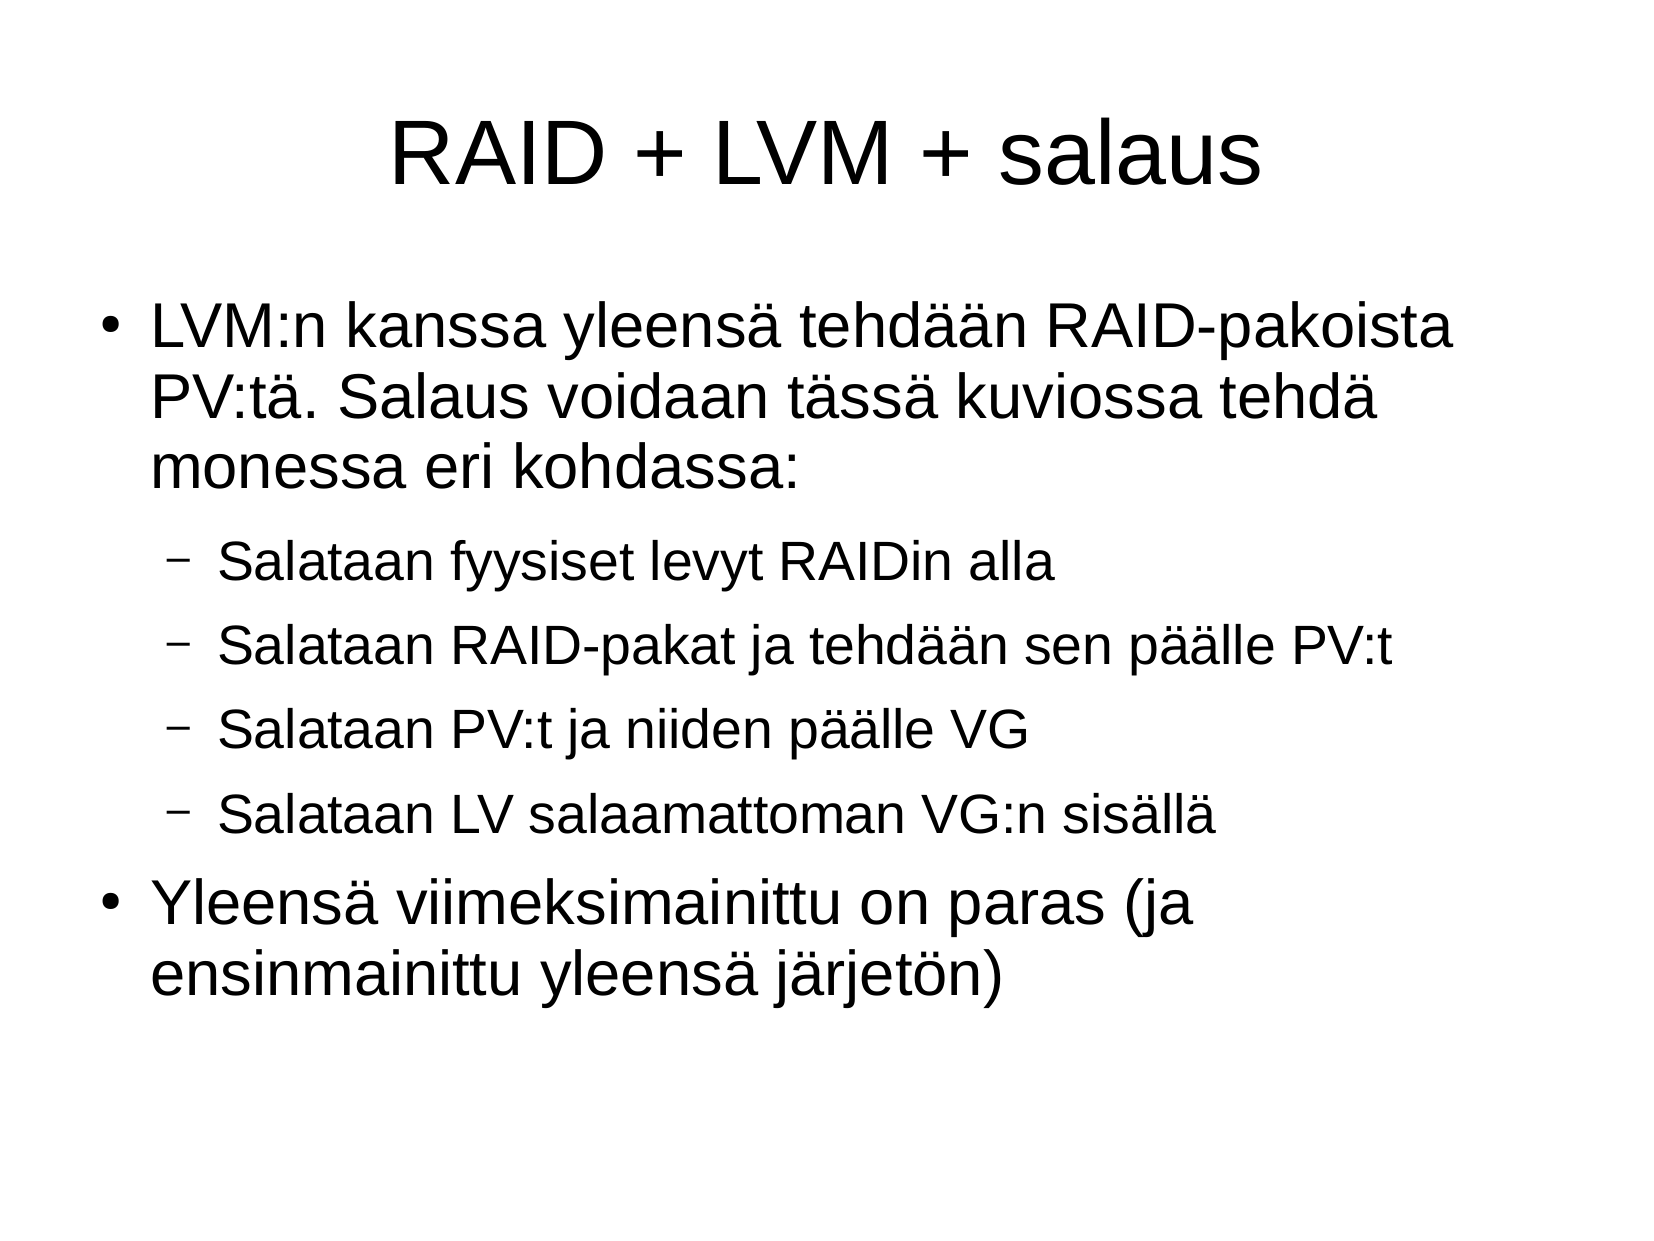

# RAID + LVM + salaus
LVM:n kanssa yleensä tehdään RAID-pakoista PV:tä. Salaus voidaan tässä kuviossa tehdä monessa eri kohdassa:
Salataan fyysiset levyt RAIDin alla
Salataan RAID-pakat ja tehdään sen päälle PV:t
Salataan PV:t ja niiden päälle VG
Salataan LV salaamattoman VG:n sisällä
Yleensä viimeksimainittu on paras (ja ensinmainittu yleensä järjetön)